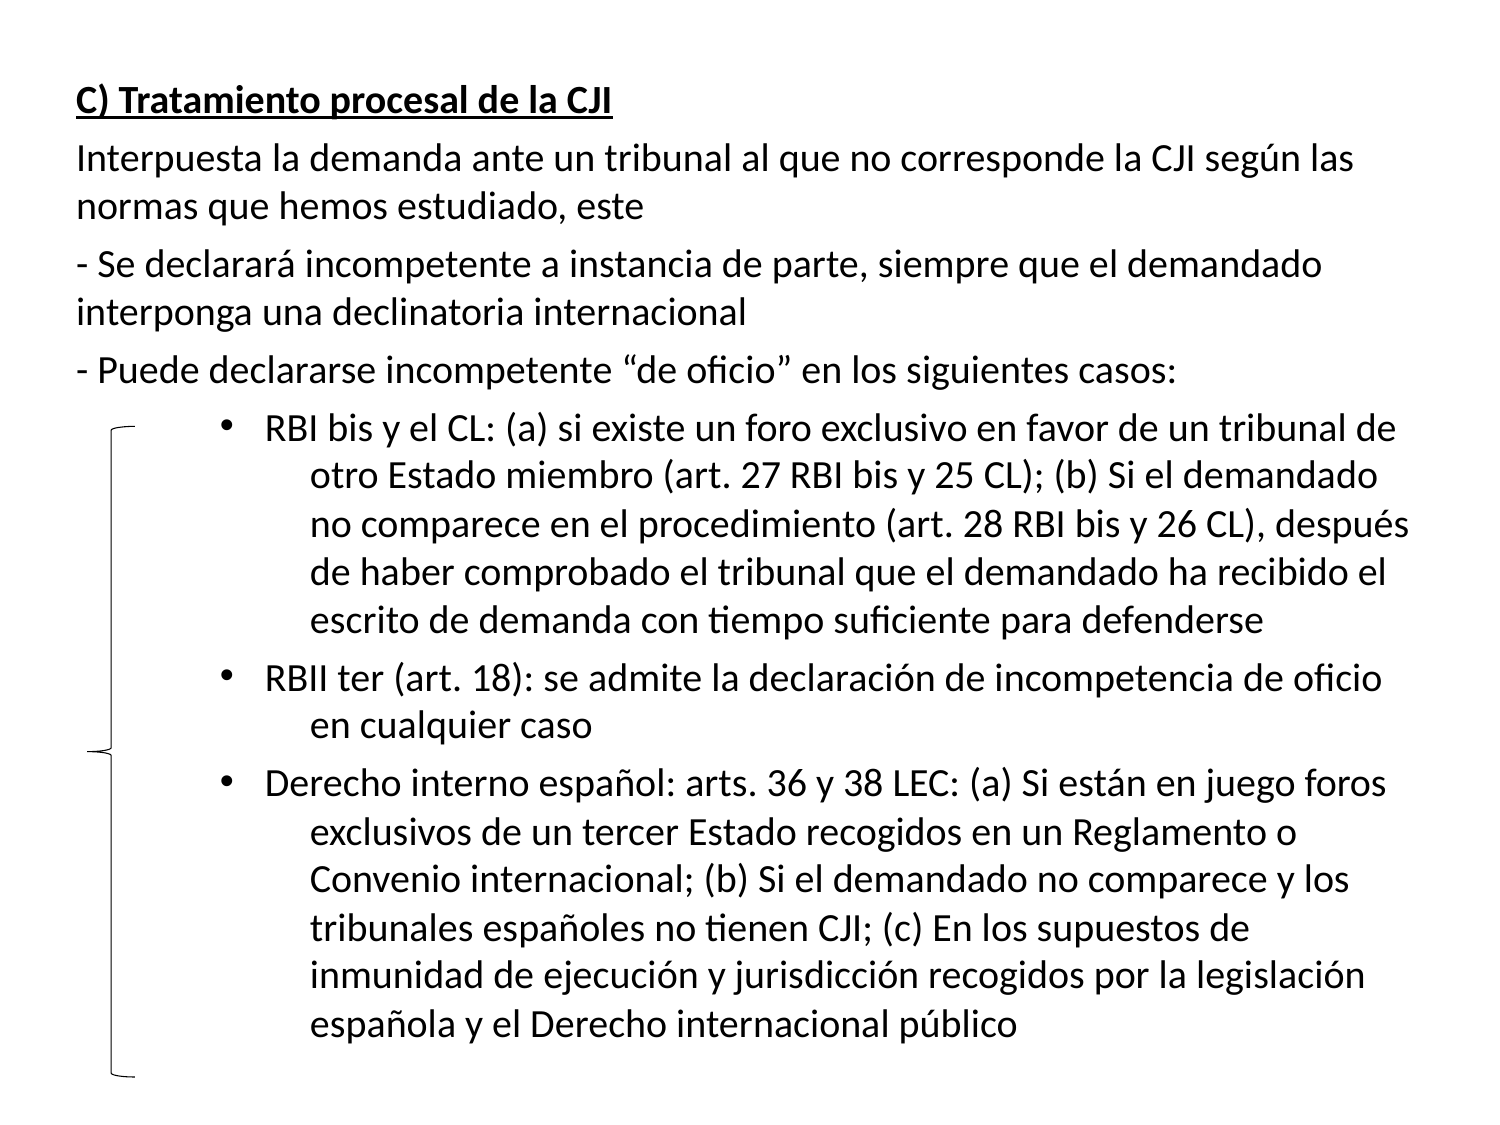

# C) Tratamiento procesal de la CJI
Interpuesta la demanda ante un tribunal al que no corresponde la CJI según las normas que hemos estudiado, este
- Se declarará incompetente a instancia de parte, siempre que el demandado interponga una declinatoria internacional
- Puede declararse incompetente “de oficio” en los siguientes casos:
RBI bis y el CL: (a) si existe un foro exclusivo en favor de un tribunal de otro Estado miembro (art. 27 RBI bis y 25 CL); (b) Si el demandado no comparece en el procedimiento (art. 28 RBI bis y 26 CL), después de haber comprobado el tribunal que el demandado ha recibido el escrito de demanda con tiempo suficiente para defenderse
RBII ter (art. 18): se admite la declaración de incompetencia de oficio en cualquier caso
Derecho interno español: arts. 36 y 38 LEC: (a) Si están en juego foros exclusivos de un tercer Estado recogidos en un Reglamento o Convenio internacional; (b) Si el demandado no comparece y los tribunales españoles no tienen CJI; (c) En los supuestos de inmunidad de ejecución y jurisdicción recogidos por la legislación española y el Derecho internacional público